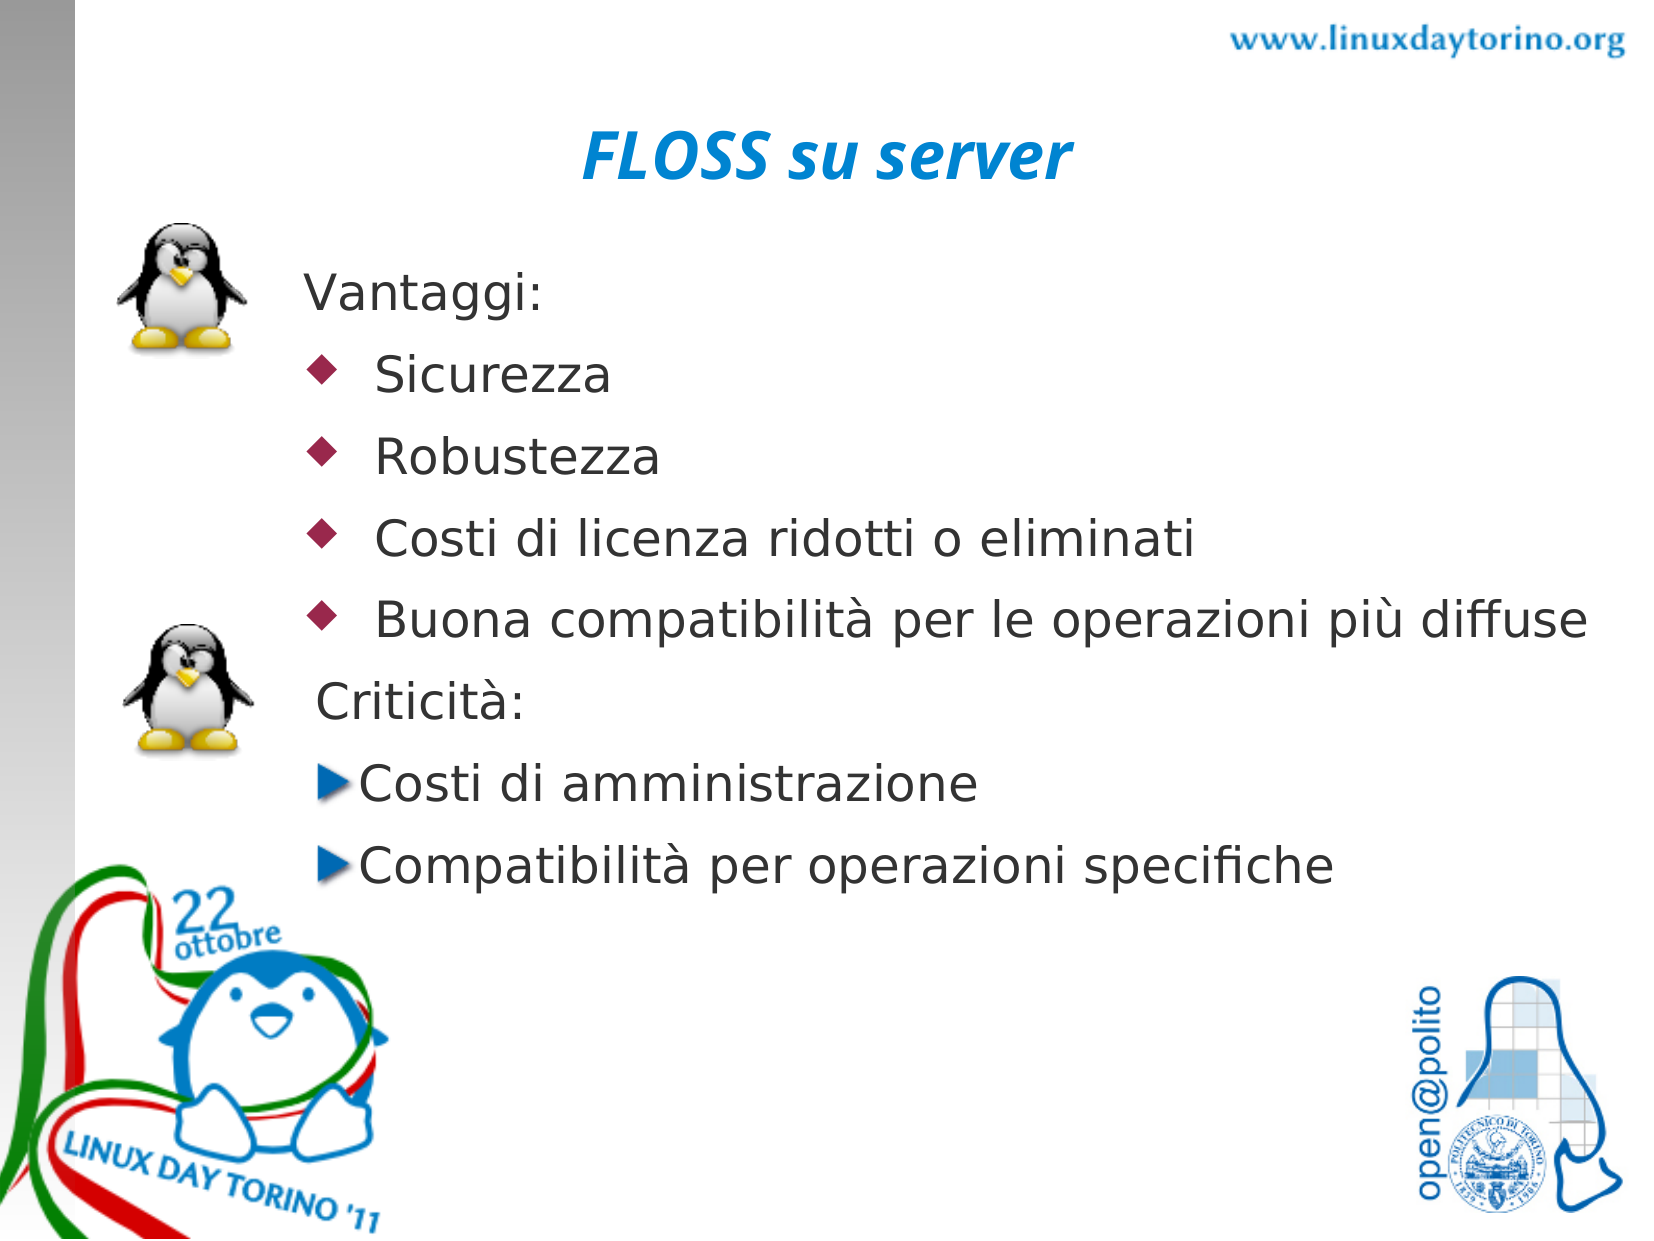

# FLOSS su server
Vantaggi:
Sicurezza
Robustezza
Costi di licenza ridotti o eliminati
Buona compatibilità per le operazioni più diffuse
Criticità:
Costi di amministrazione
Compatibilità per operazioni specifiche